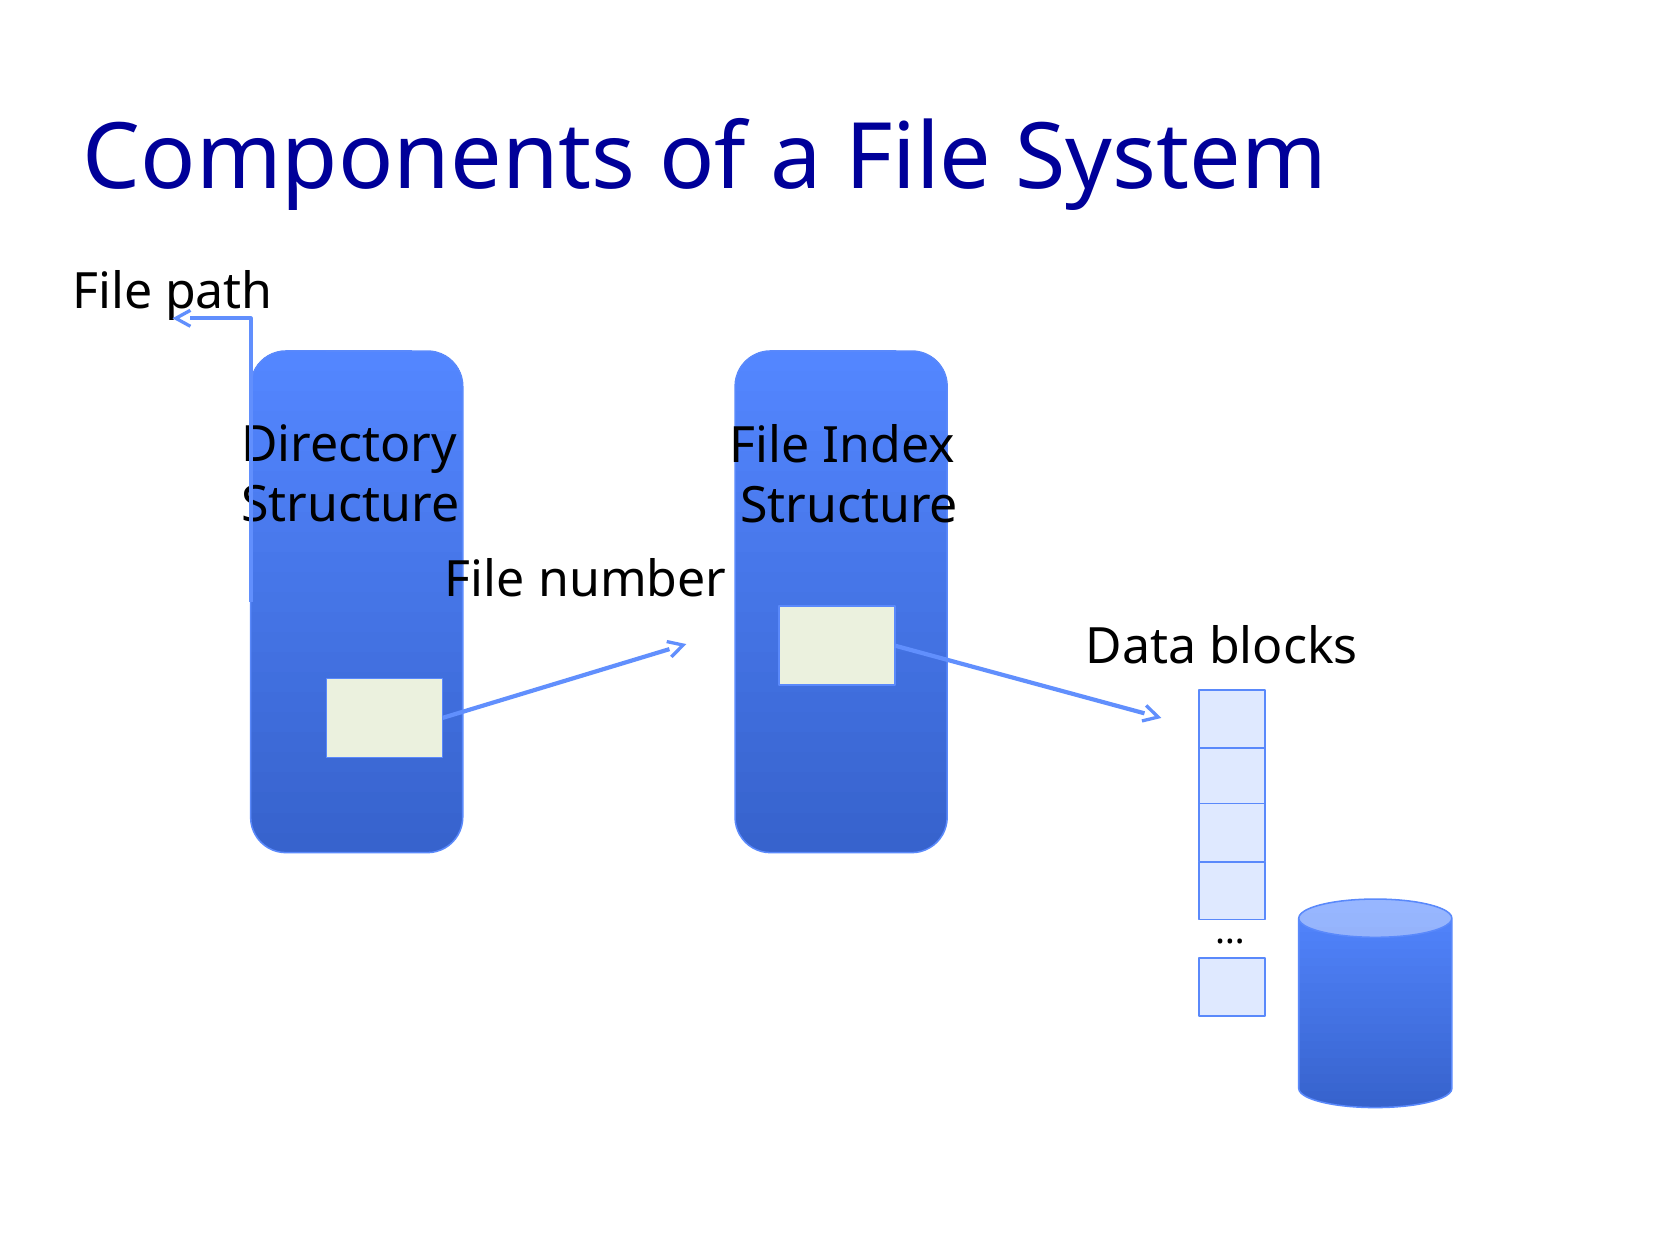

# Components of a File System
File path
Directory
Structure
File Index
Structure
File number
Data blocks
…